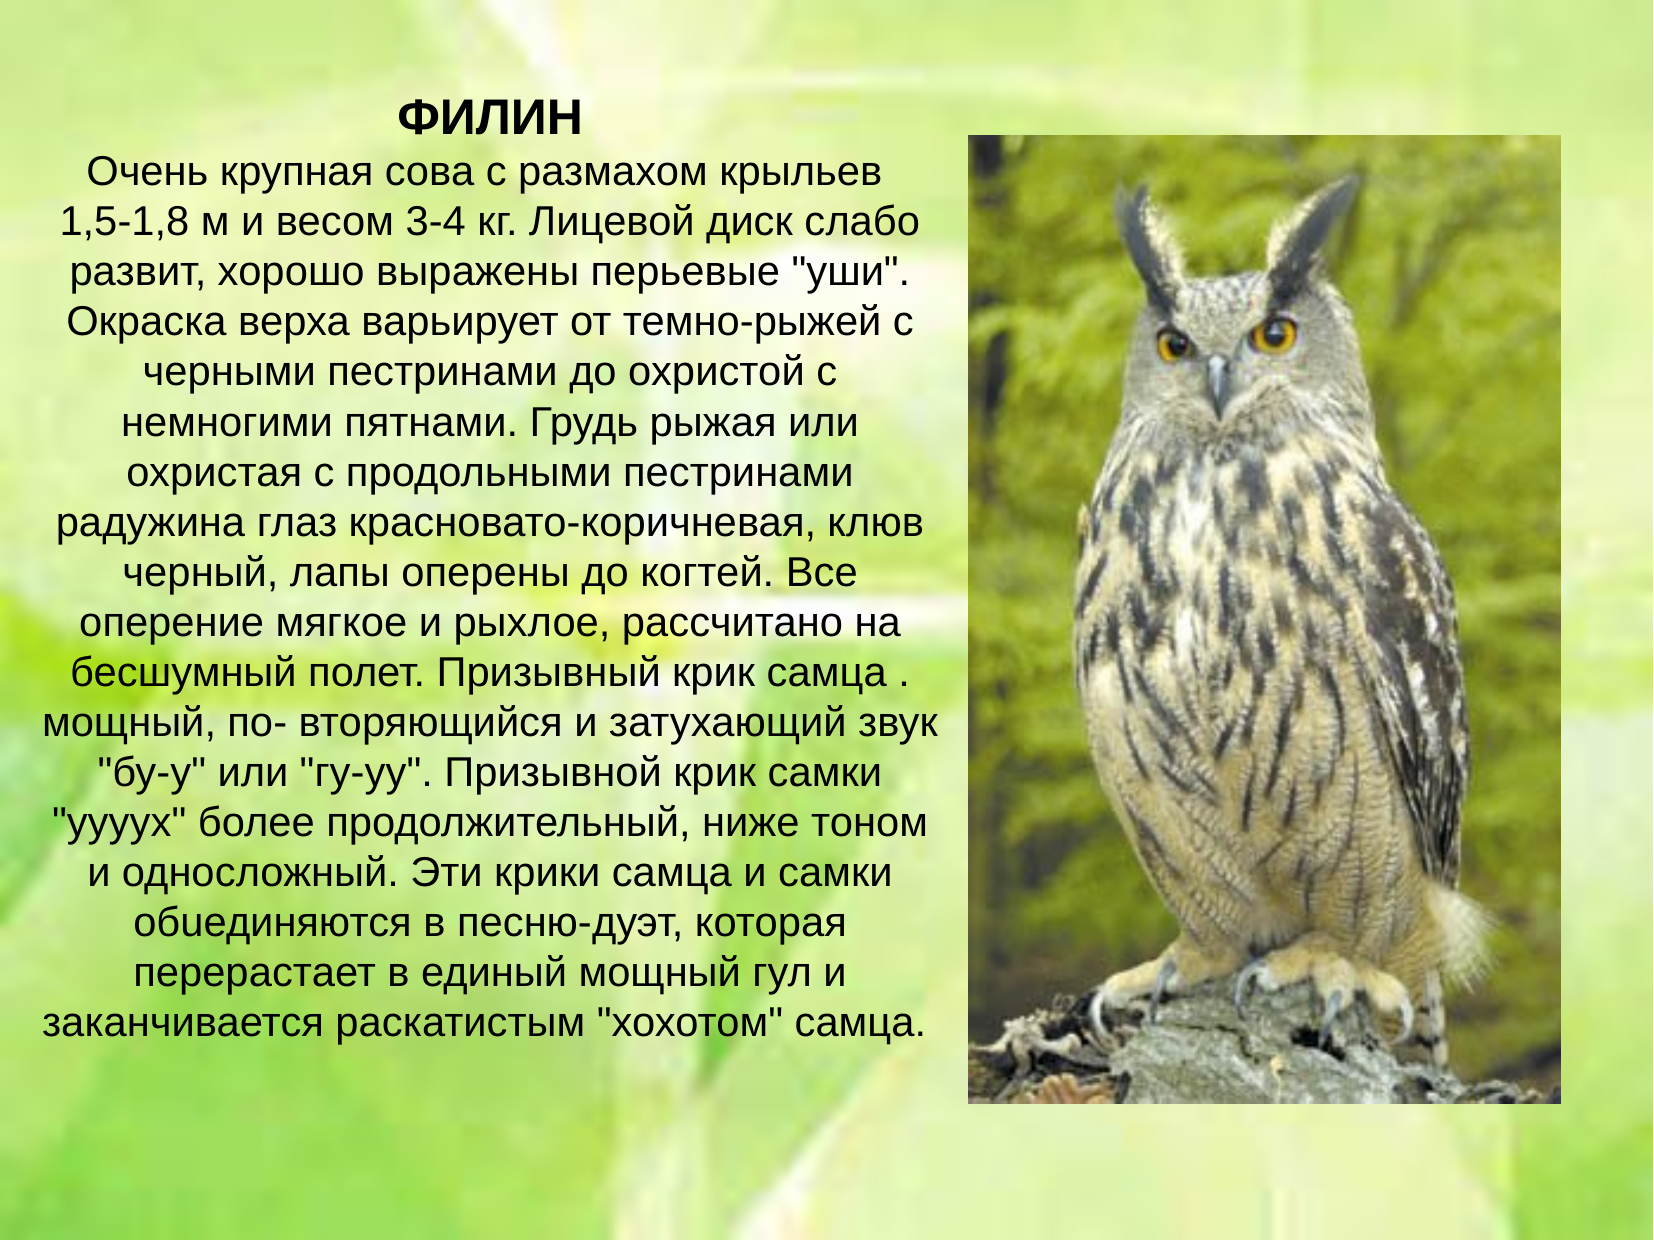

# .
ФИЛИН
Очень крупная сова с размахом крыльев
1,5-1,8 м и весом 3-4 кг. Лицевой диск слабо развит, хорошо выражены перьевые "уши". Окраска верха варьирует от темно-рыжей с черными пестринами до охристой с немногими пятнами. Грудь рыжая или охристая с продольными пестринами радужина глаз красновато-коричневая, клюв черный, лапы оперены до когтей. Все оперение мягкое и рыхлое, рассчитано на бесшумный полет. Призывный крик самца . мощный, по- вторяющийся и затухающий звук "бу-у" или "гу-уу". Призывной крик самки "уууух" более продолжительный, ниже тоном и односложный. Эти крики самца и самки обuединяются в песню-дуэт, которая перерастает в единый мощный гул и заканчивается раскатистым "хохотом" самца.